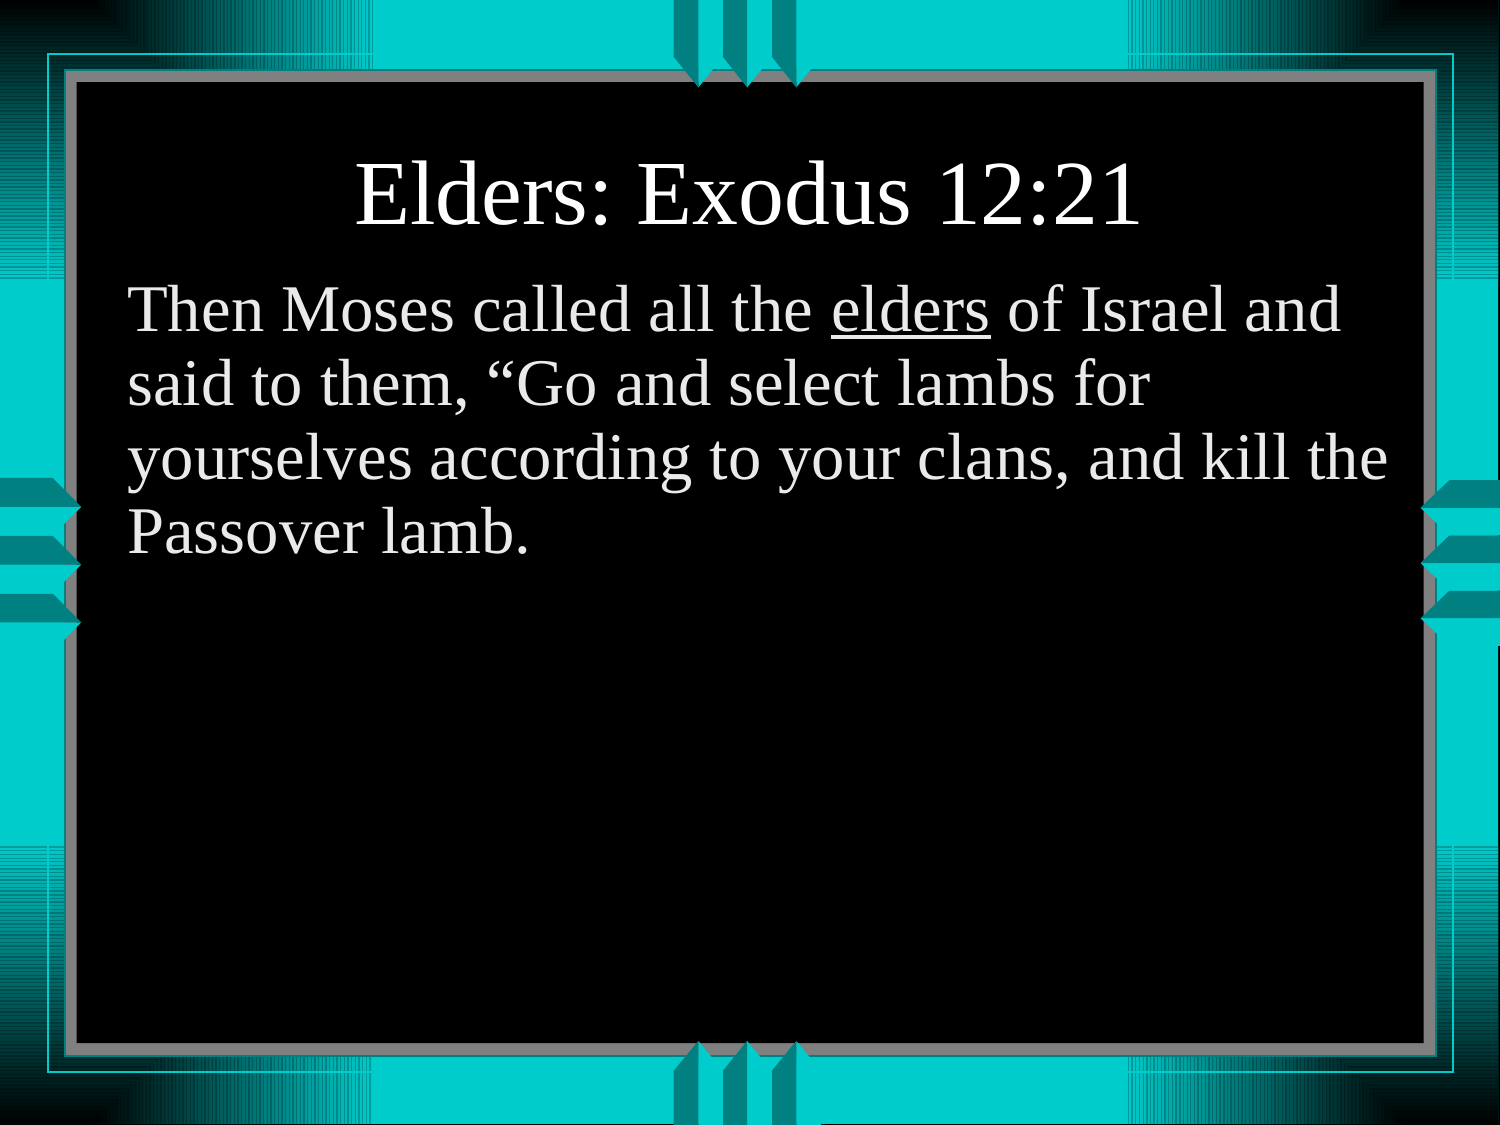

# Elders: Exodus 12:21
Then Moses called all the elders of Israel and said to them, “Go and select lambs for yourselves according to your clans, and kill the Passover lamb.